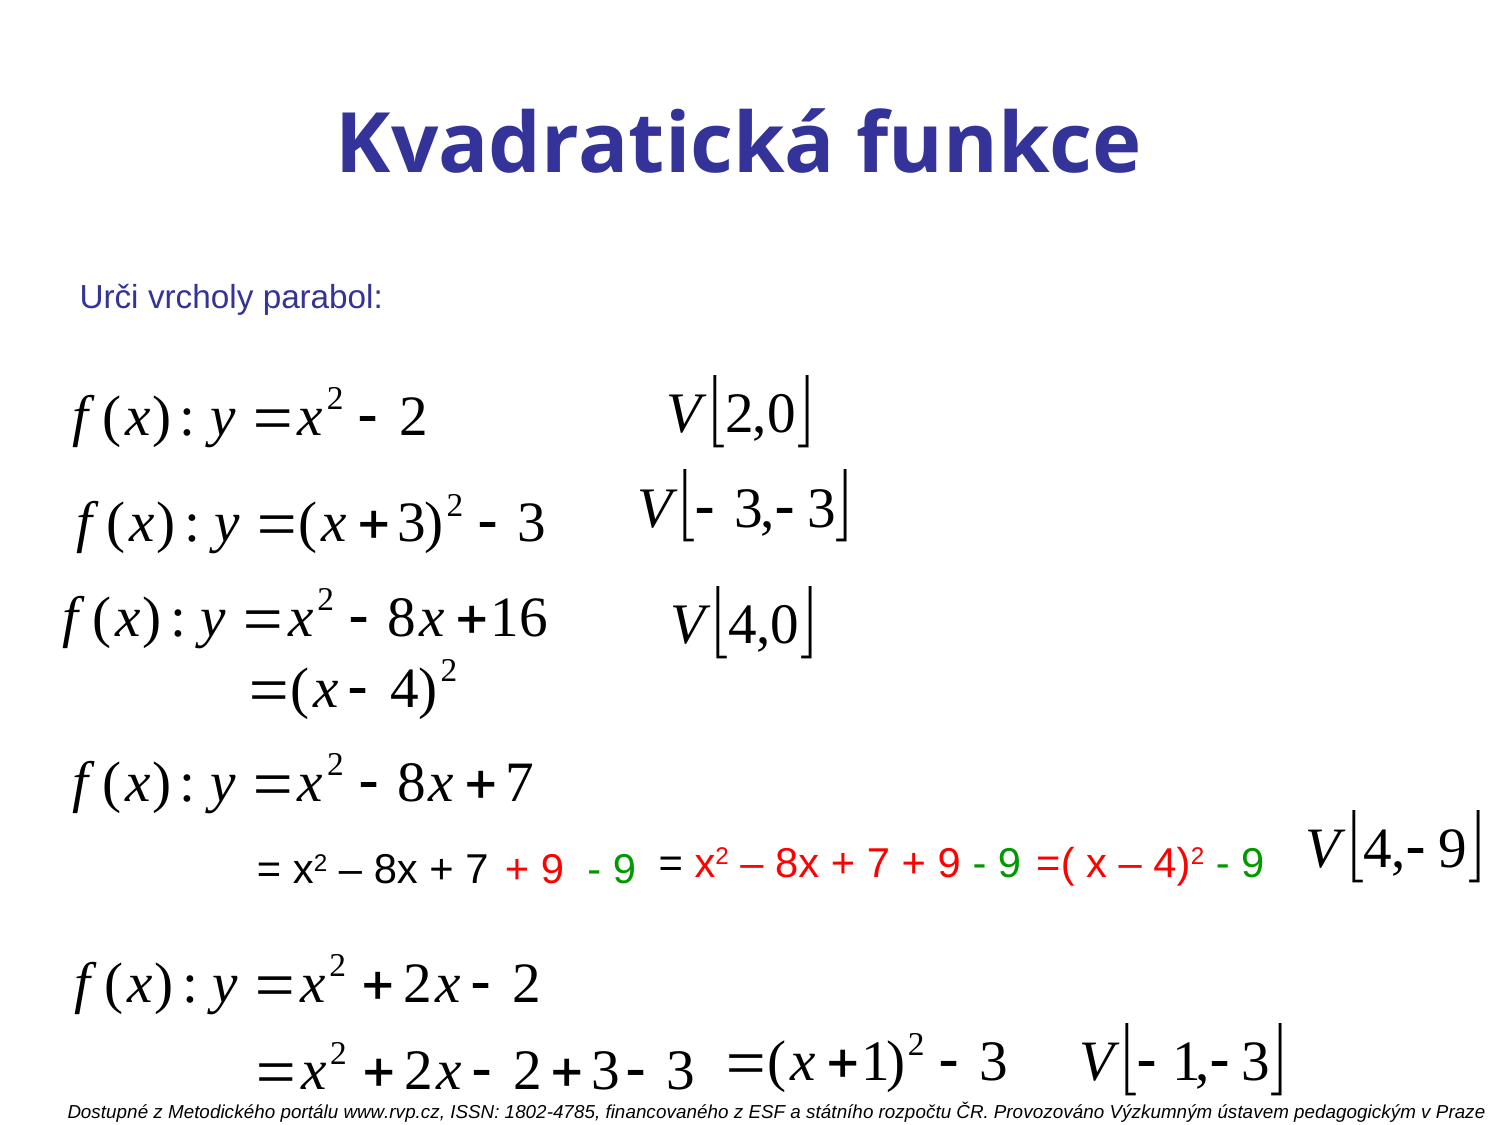

Kvadratická funkce
Urči vrcholy parabol:
= x2 – 8x + 7 + 9 - 9
=( x – 4)2 - 9
= x2 – 8x + 7
+ 9
- 9
Dostupné z Metodického portálu www.rvp.cz, ISSN: 1802-4785, financovaného z ESF a státního rozpočtu ČR. Provozováno Výzkumným ústavem pedagogickým v Praze